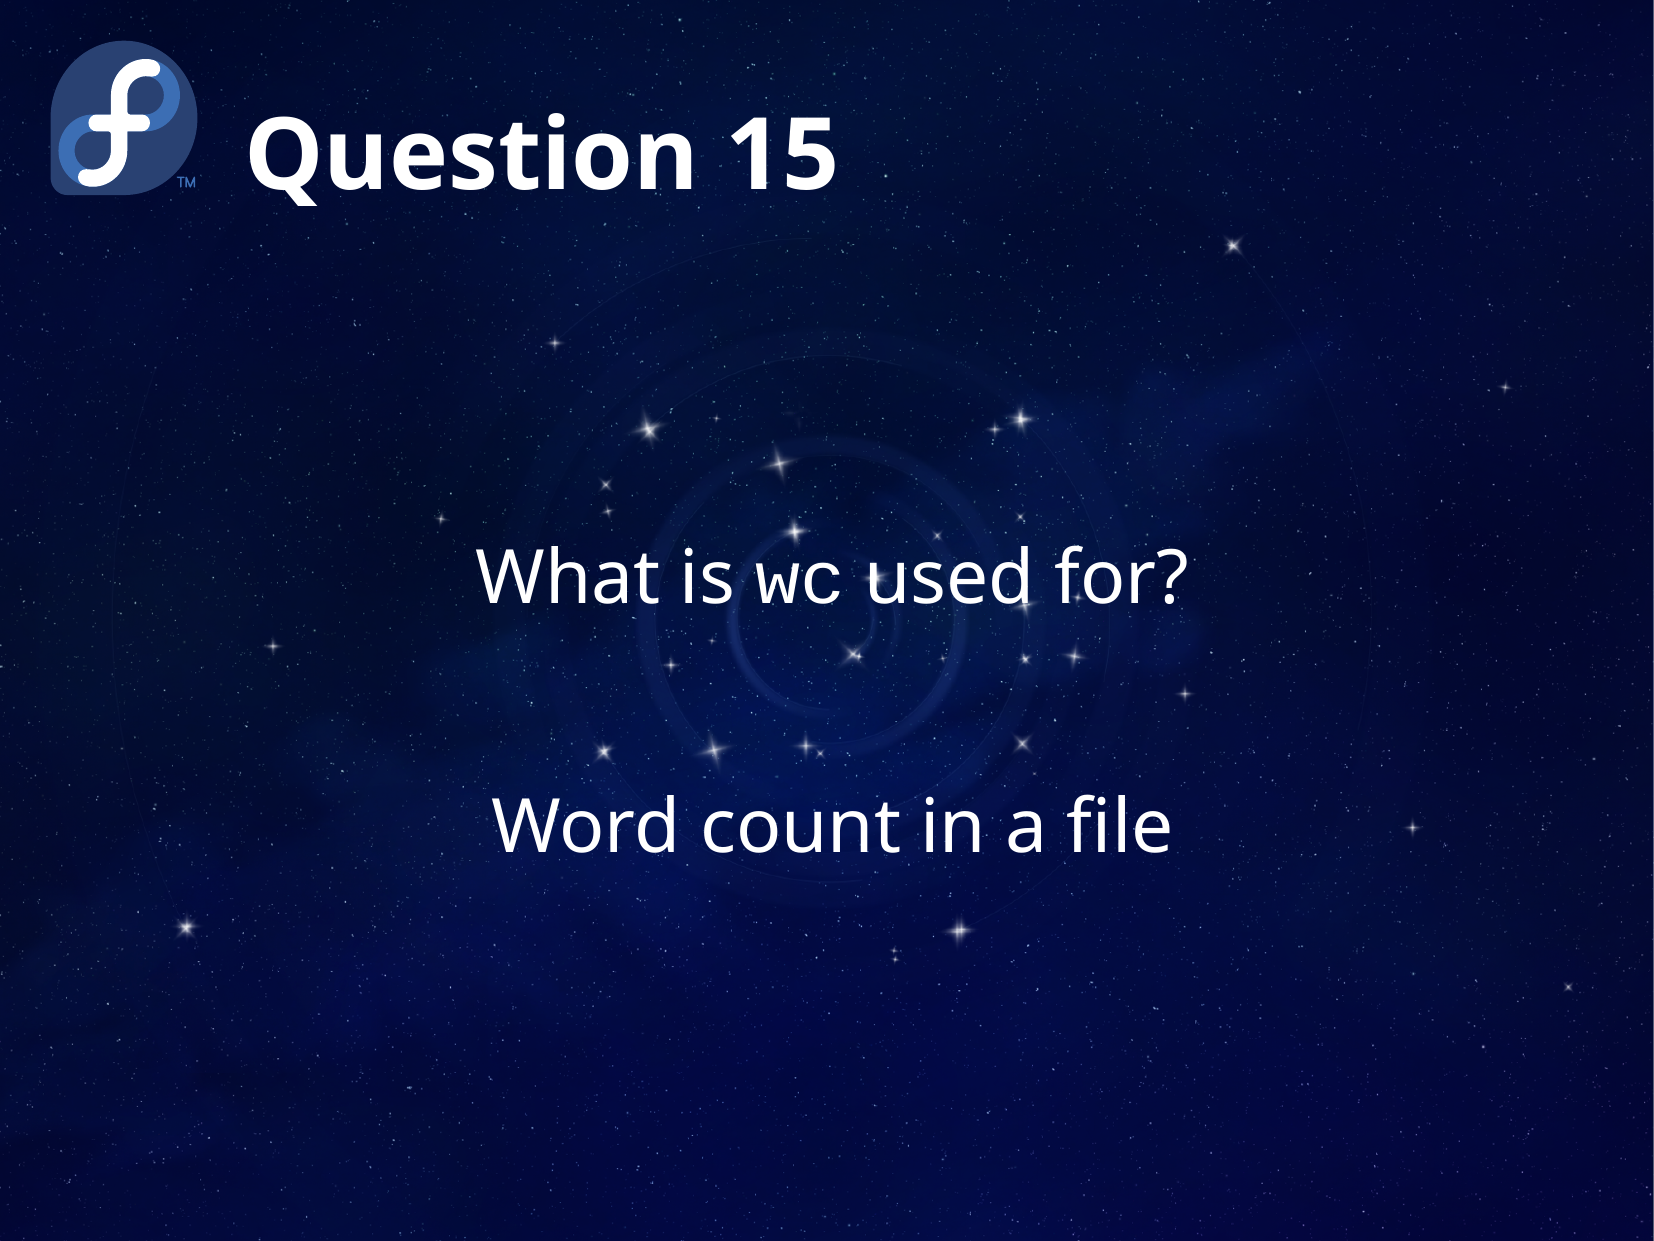

Question 15
What is wc used for?
Word count in a file